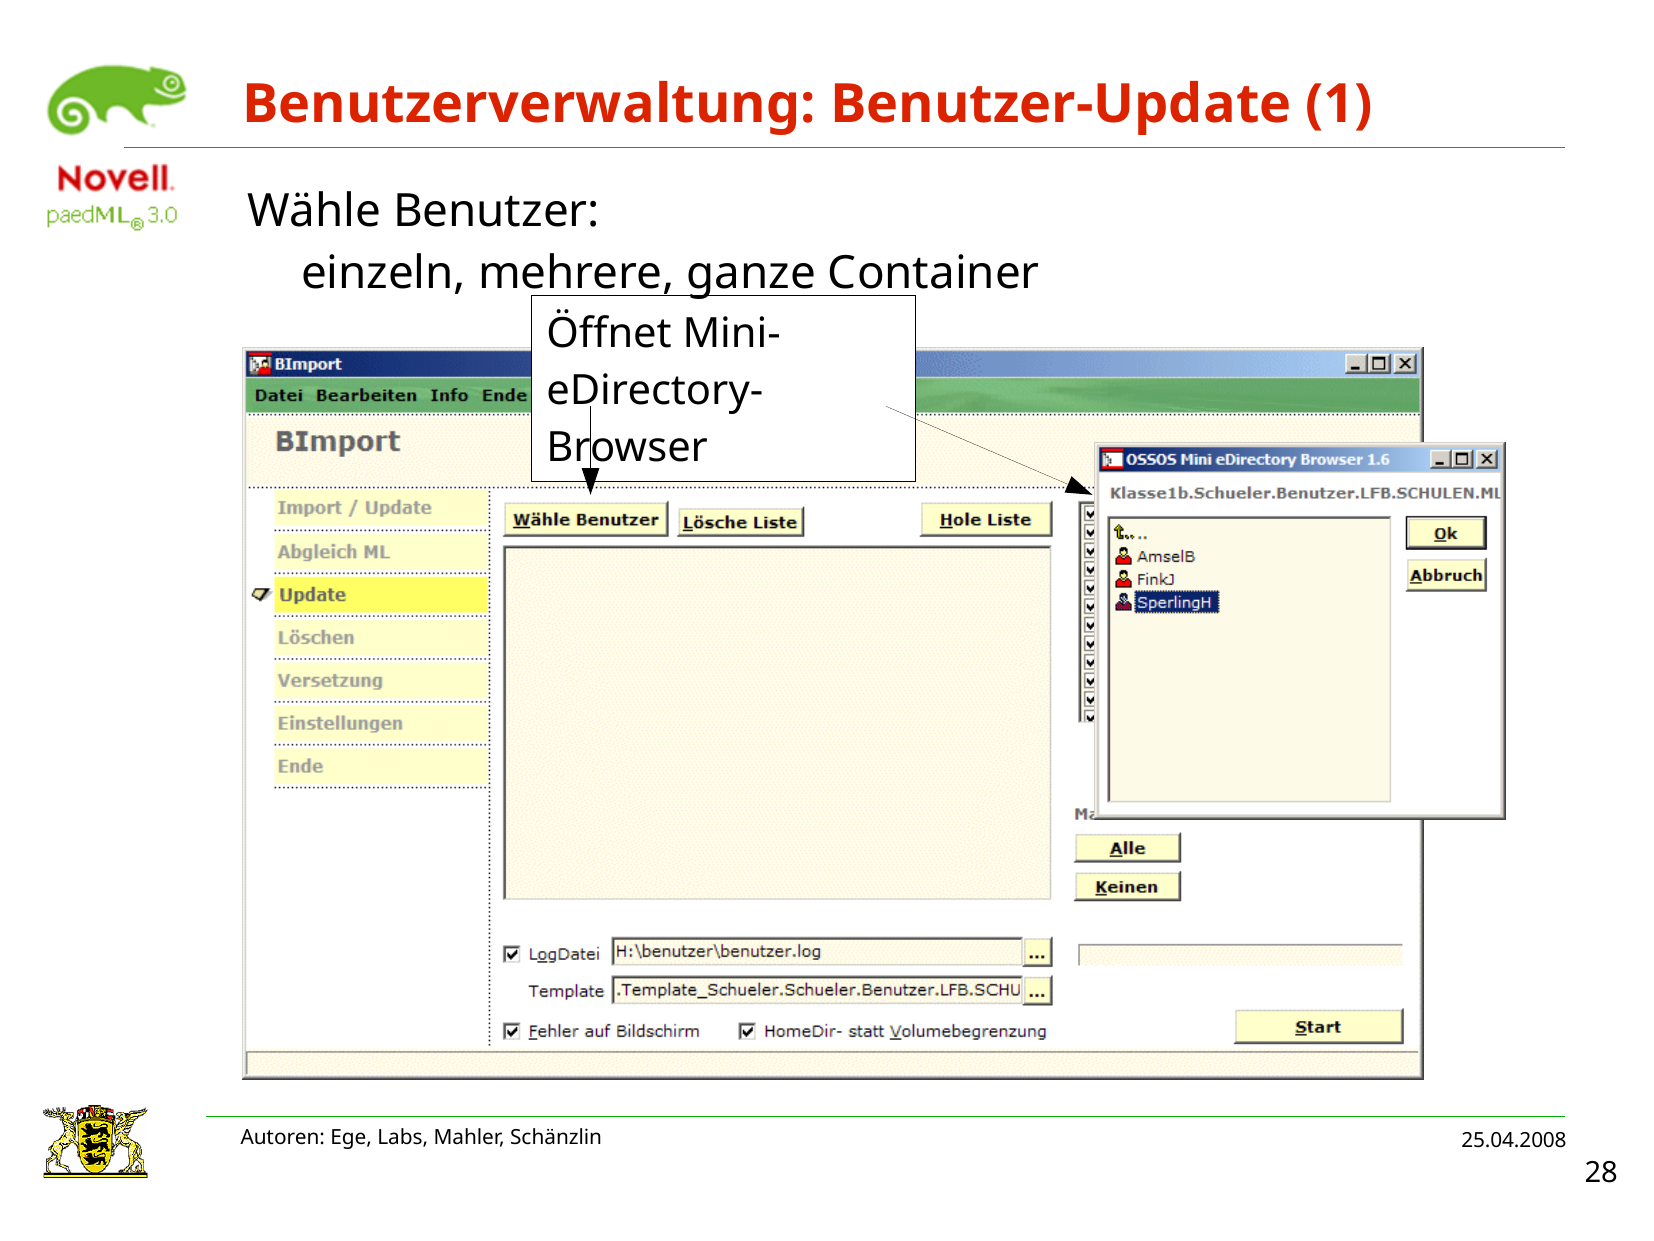

# Benutzerverwaltung: Benutzer-Update (1)
Wähle Benutzer:
einzeln, mehrere, ganze Container
Öffnet Mini-eDirectory-Browser
Autoren: Ege, Labs, Mahler, Schänzlin
25.04.2008
28